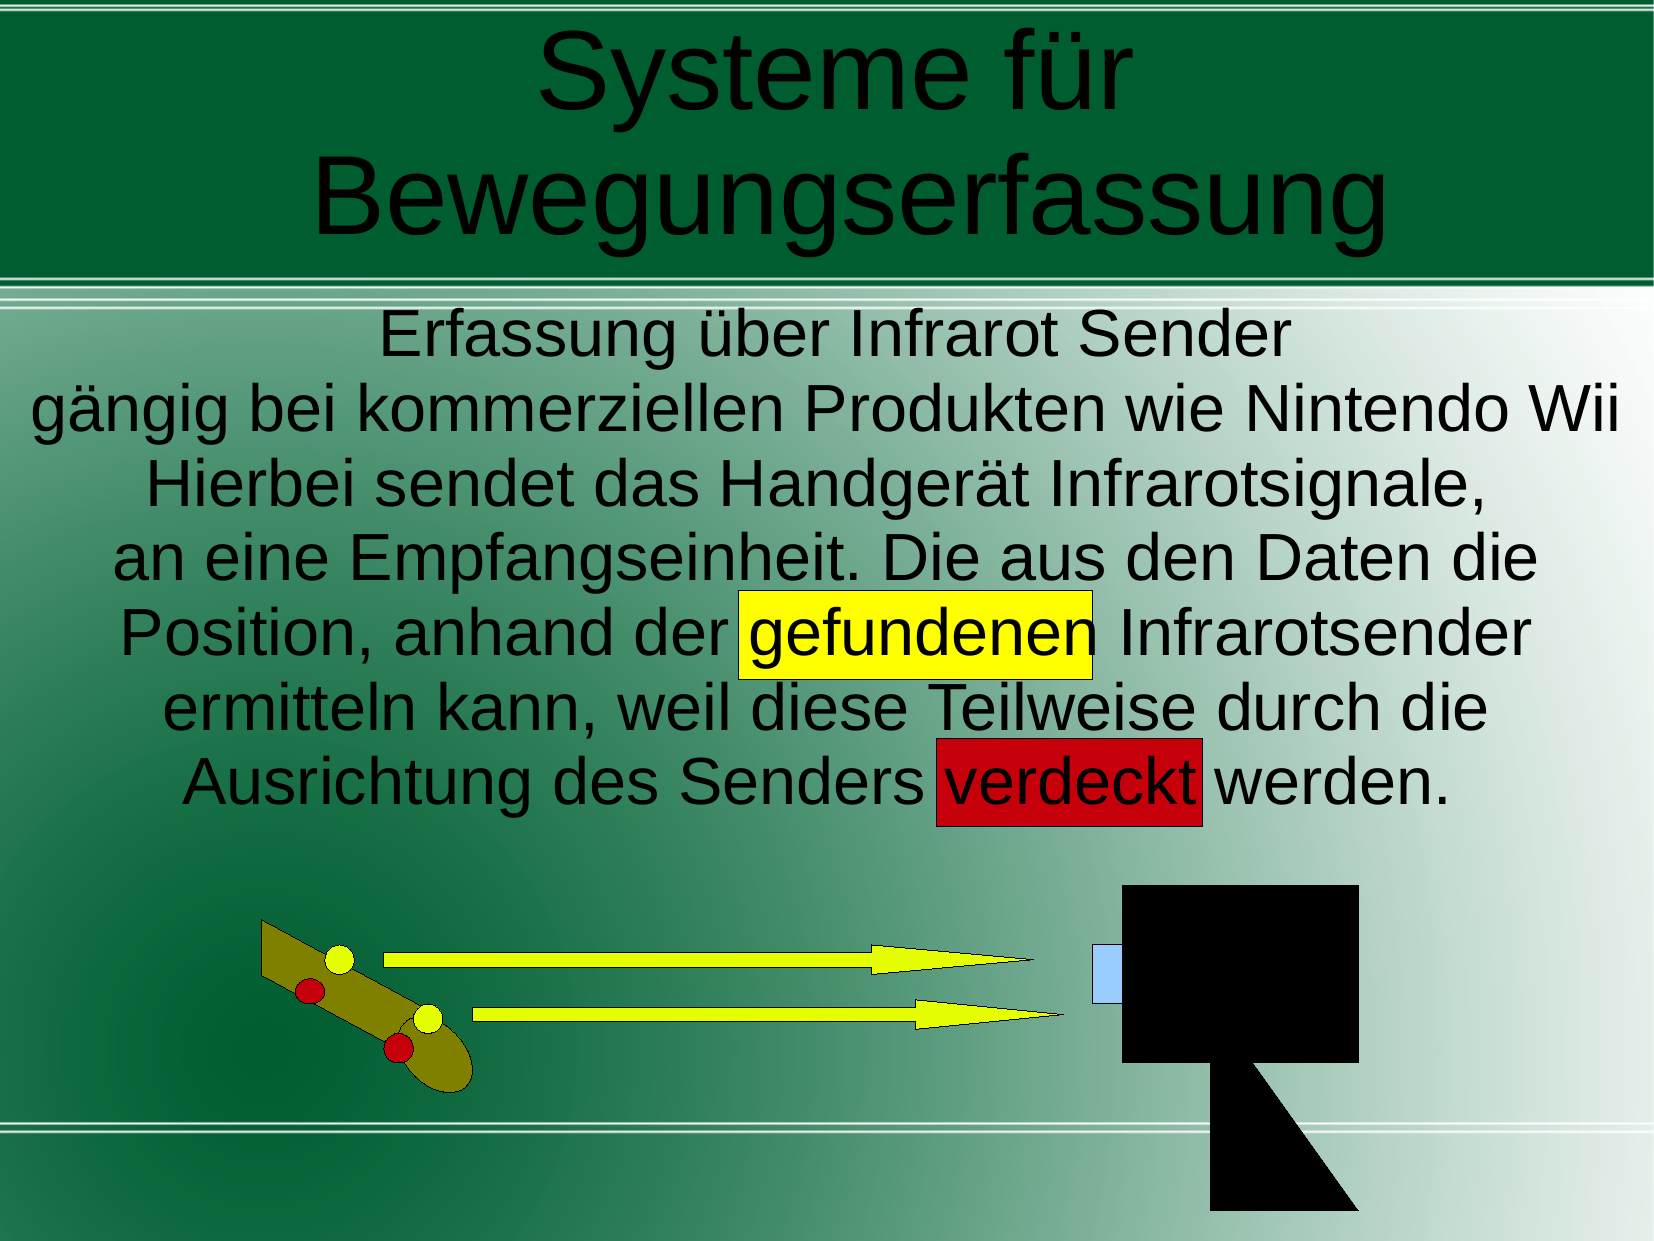

Systeme für
Bewegungserfassung
 Erfassung über Infrarot Sender
gängig bei kommerziellen Produkten wie Nintendo Wii
Hierbei sendet das Handgerät Infrarotsignale,
an eine Empfangseinheit. Die aus den Daten die
Position, anhand der gefundenen Infrarotsender ermitteln kann, weil diese Teilweise durch die Ausrichtung des Senders verdeckt werden.